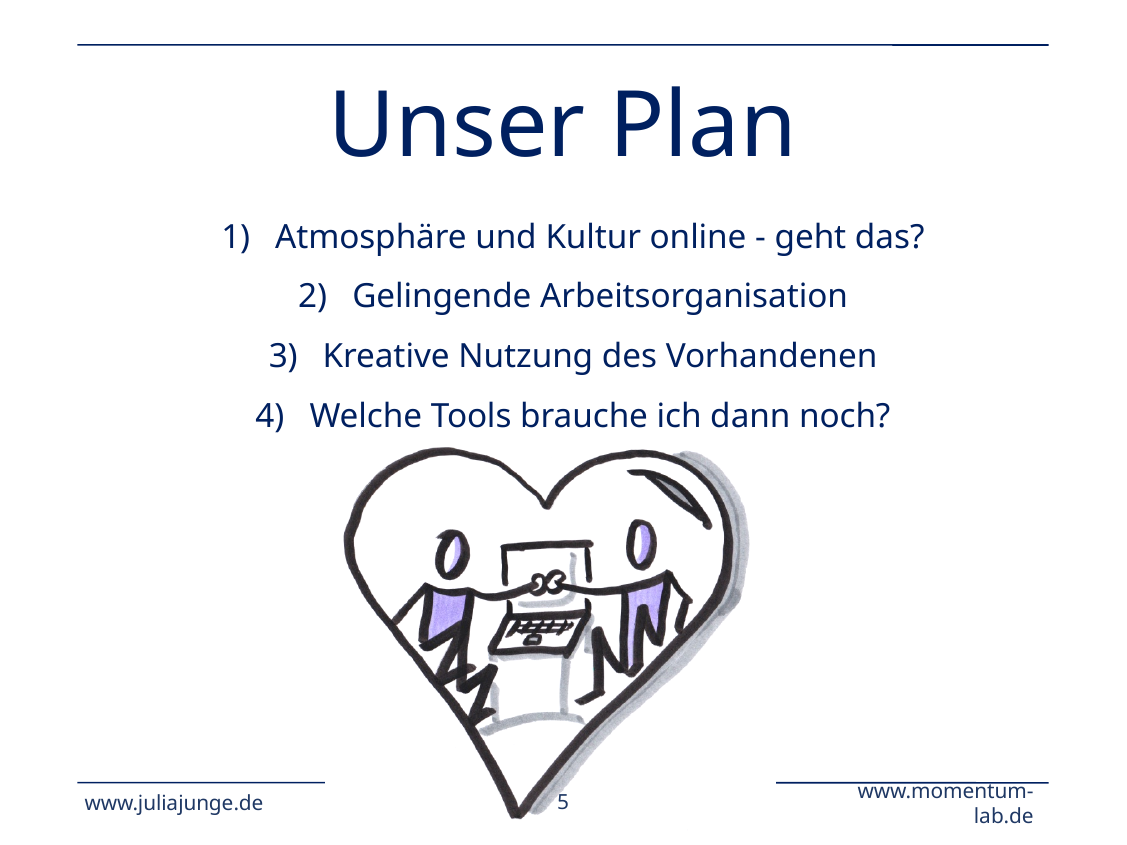

Unser Plan
# Atmosphäre und Kultur online - geht das?
Gelingende Arbeitsorganisation
Kreative Nutzung des Vorhandenen
Welche Tools brauche ich dann noch?
www.juliajunge.de
www.momentum-lab.de